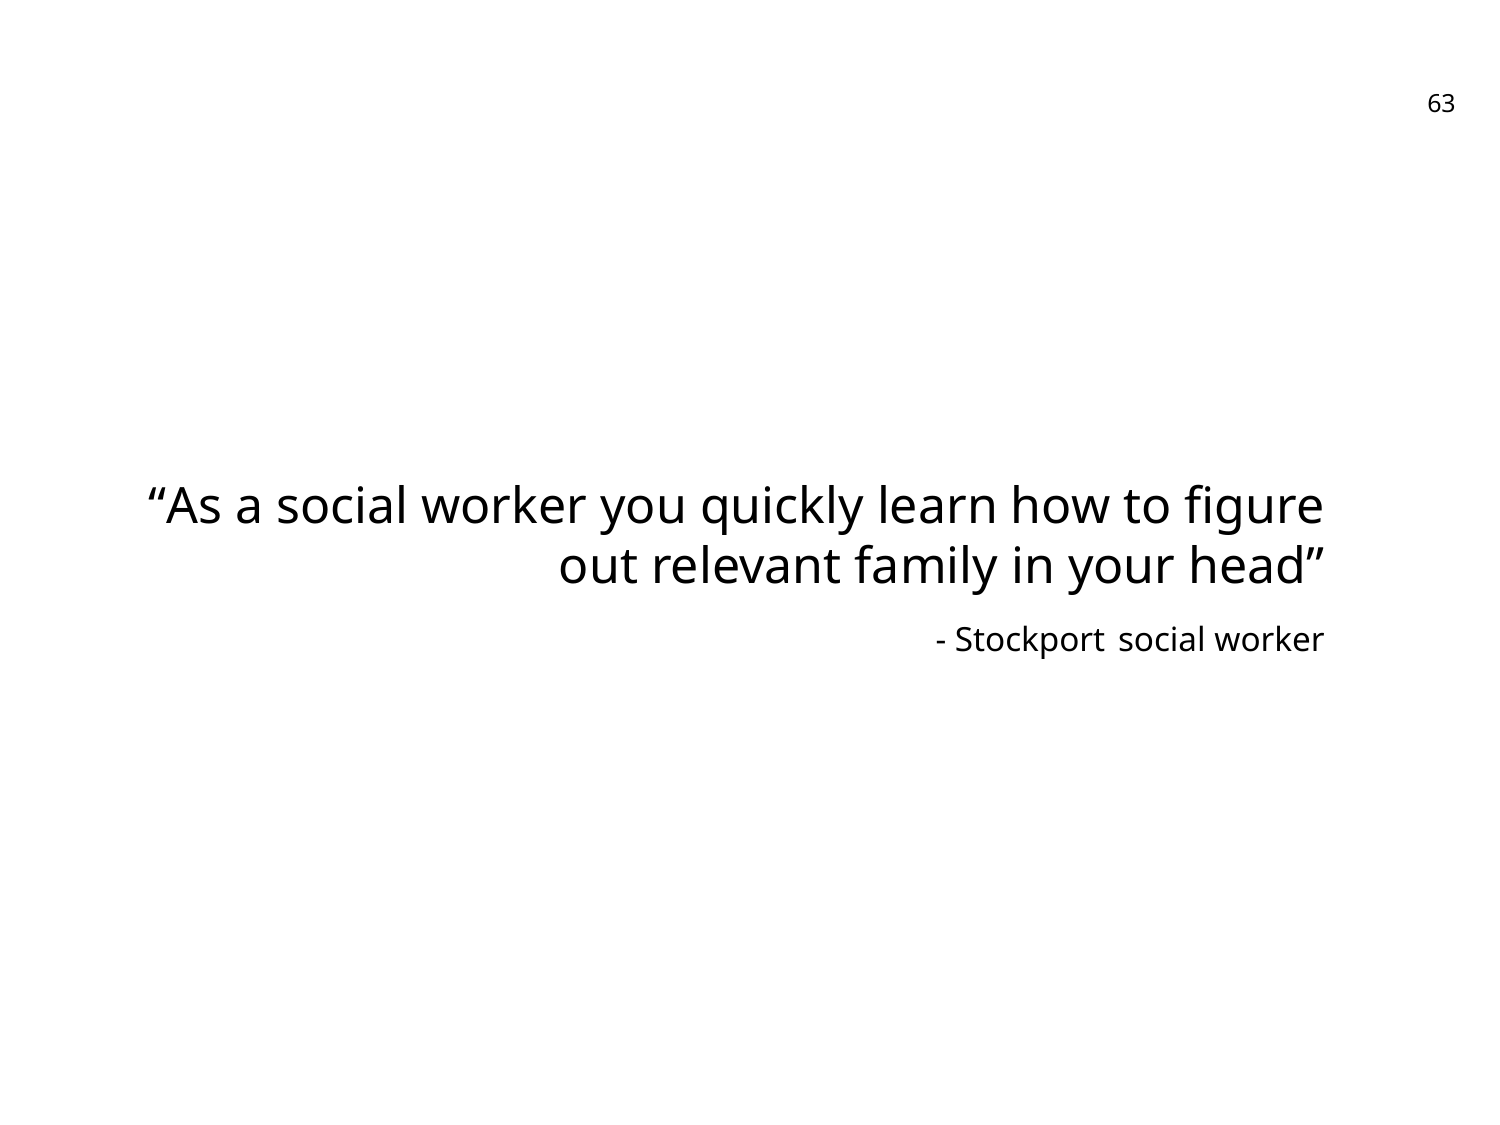

“As a social worker you quickly learn how to figure out relevant family in your head”
- Stockport social worker